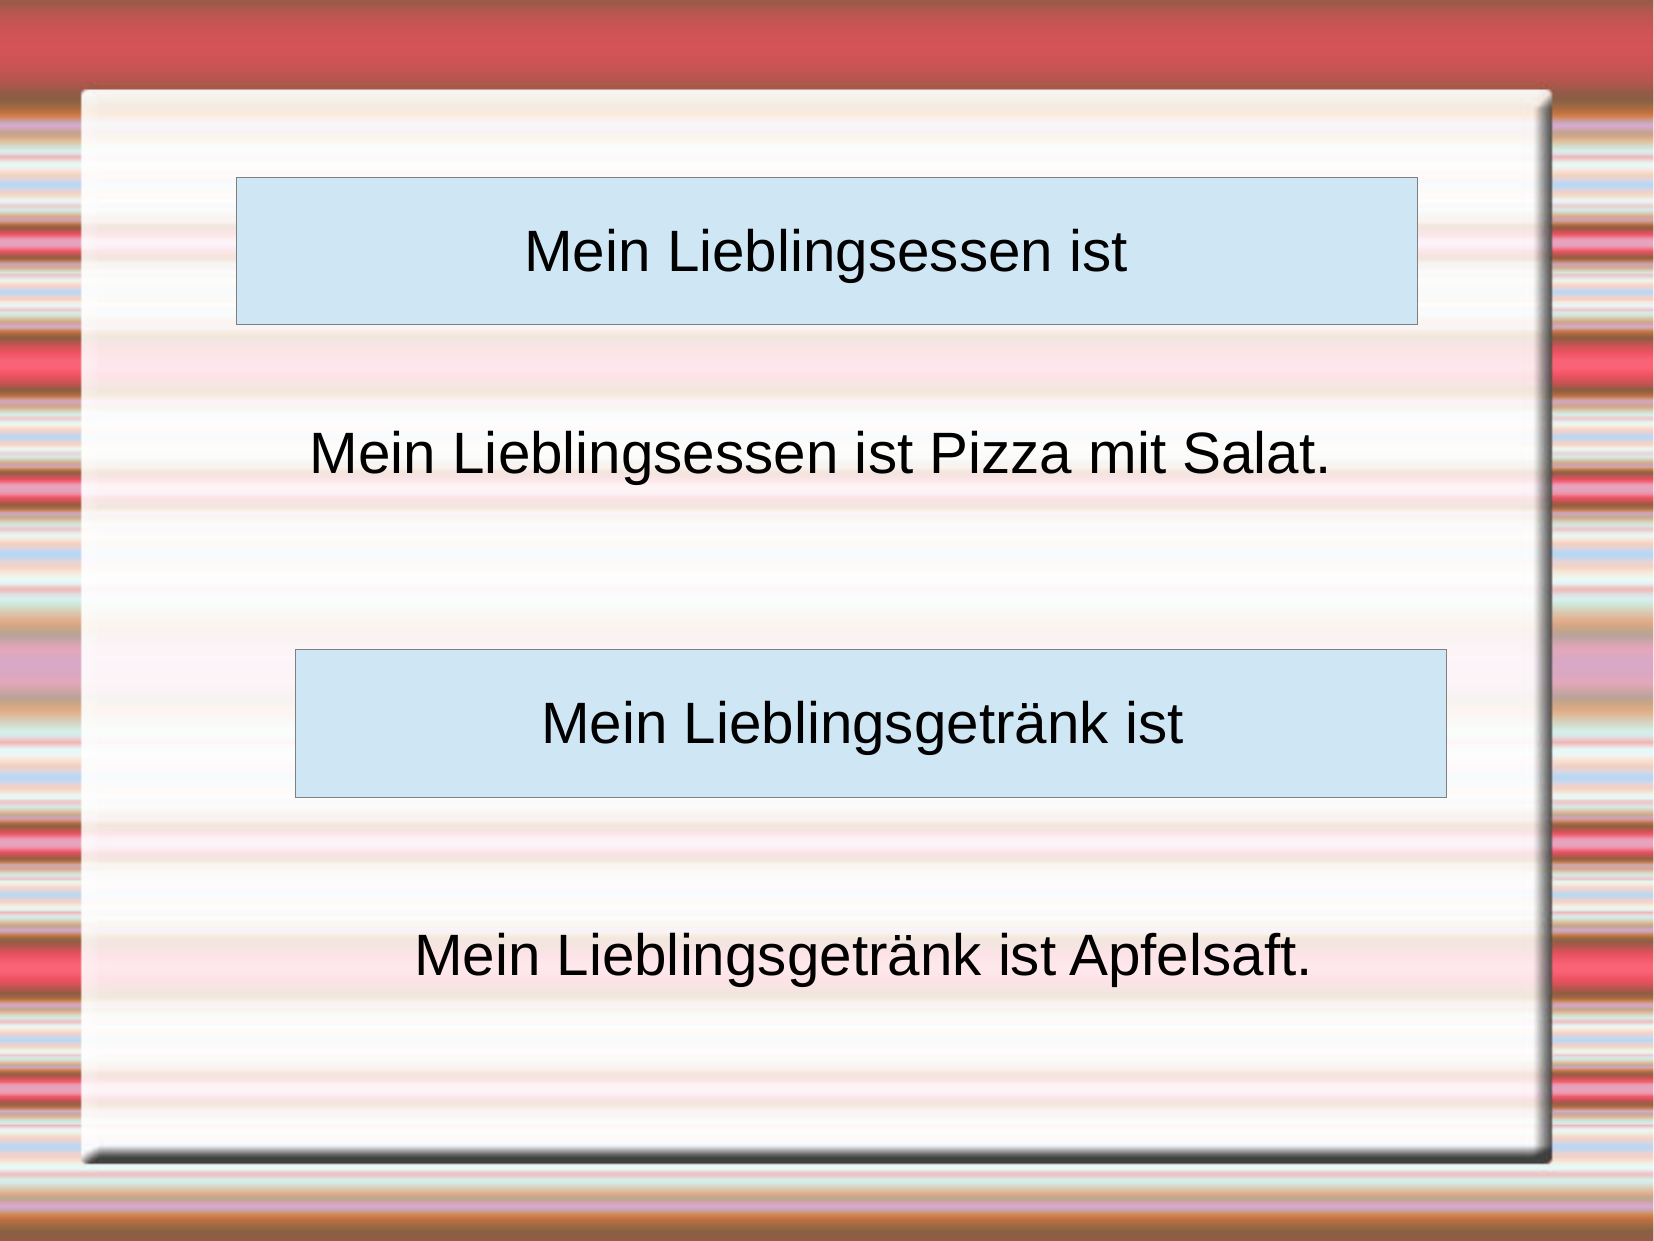

Mein Lieblingsessen ist
Mein Lieblingsessen ist Pizza mit Salat.
Mein Lieblingsgetränk ist
Mein Lieblingsgetränk ist Apfelsaft.